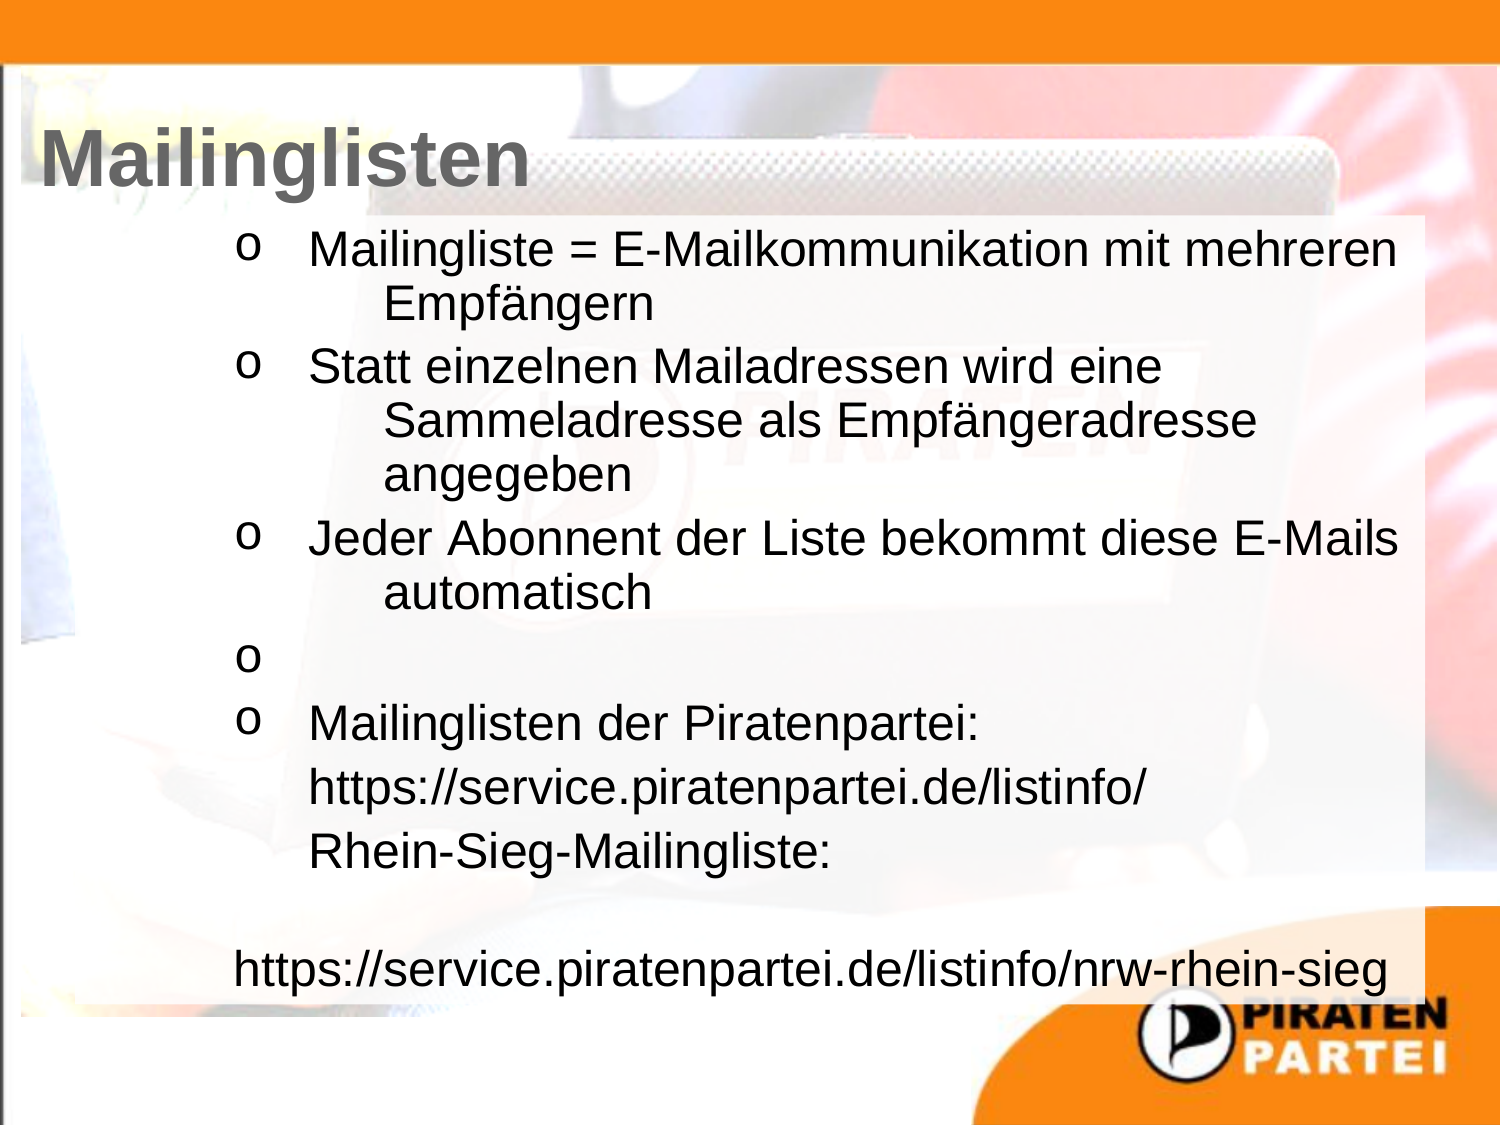

Mailinglisten
# Mailingliste = E-Mailkommunikation mit mehreren Empfängern
Statt einzelnen Mailadressen wird eine Sammeladresse als Empfängeradresse angegeben
Jeder Abonnent der Liste bekommt diese E-Mails automatisch
Mailinglisten der Piratenpartei:
	https://service.piratenpartei.de/listinfo/
	Rhein-Sieg-Mailingliste:
	https://service.piratenpartei.de/listinfo/nrw-rhein-sieg